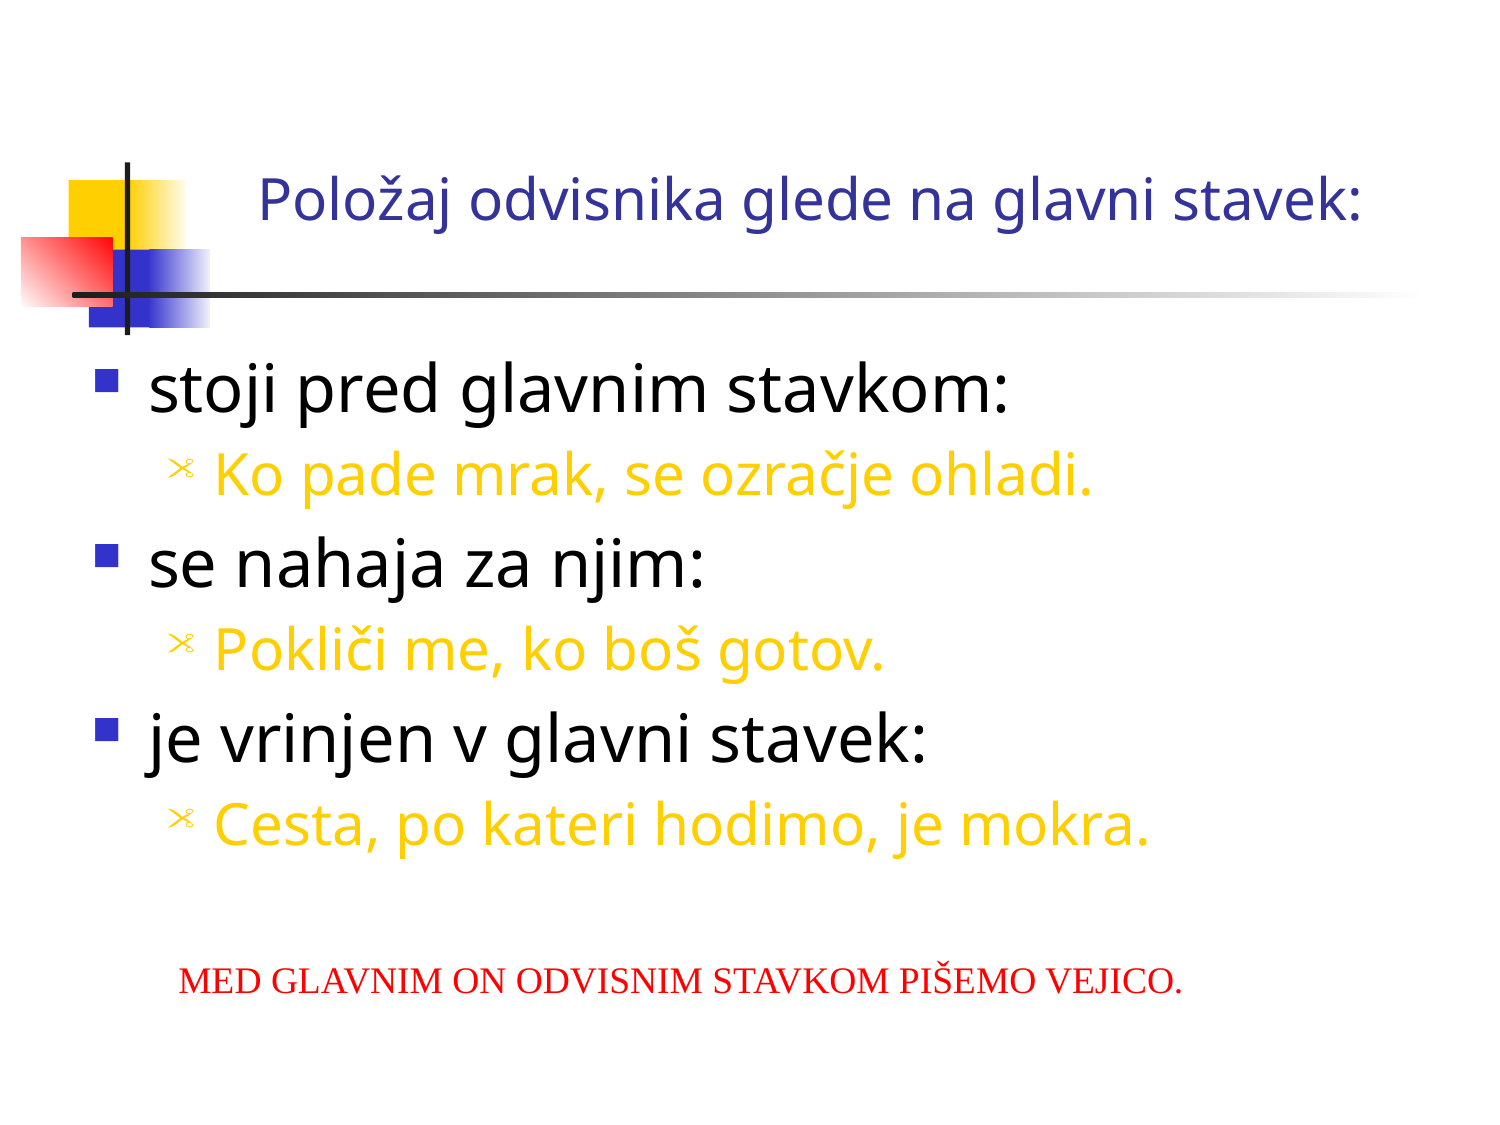

# Položaj odvisnika glede na glavni stavek:
stoji pred glavnim stavkom:
Ko pade mrak, se ozračje ohladi.
se nahaja za njim:
Pokliči me, ko boš gotov.
je vrinjen v glavni stavek:
Cesta, po kateri hodimo, je mokra.
MED GLAVNIM ON ODVISNIM STAVKOM PIŠEMO VEJICO.